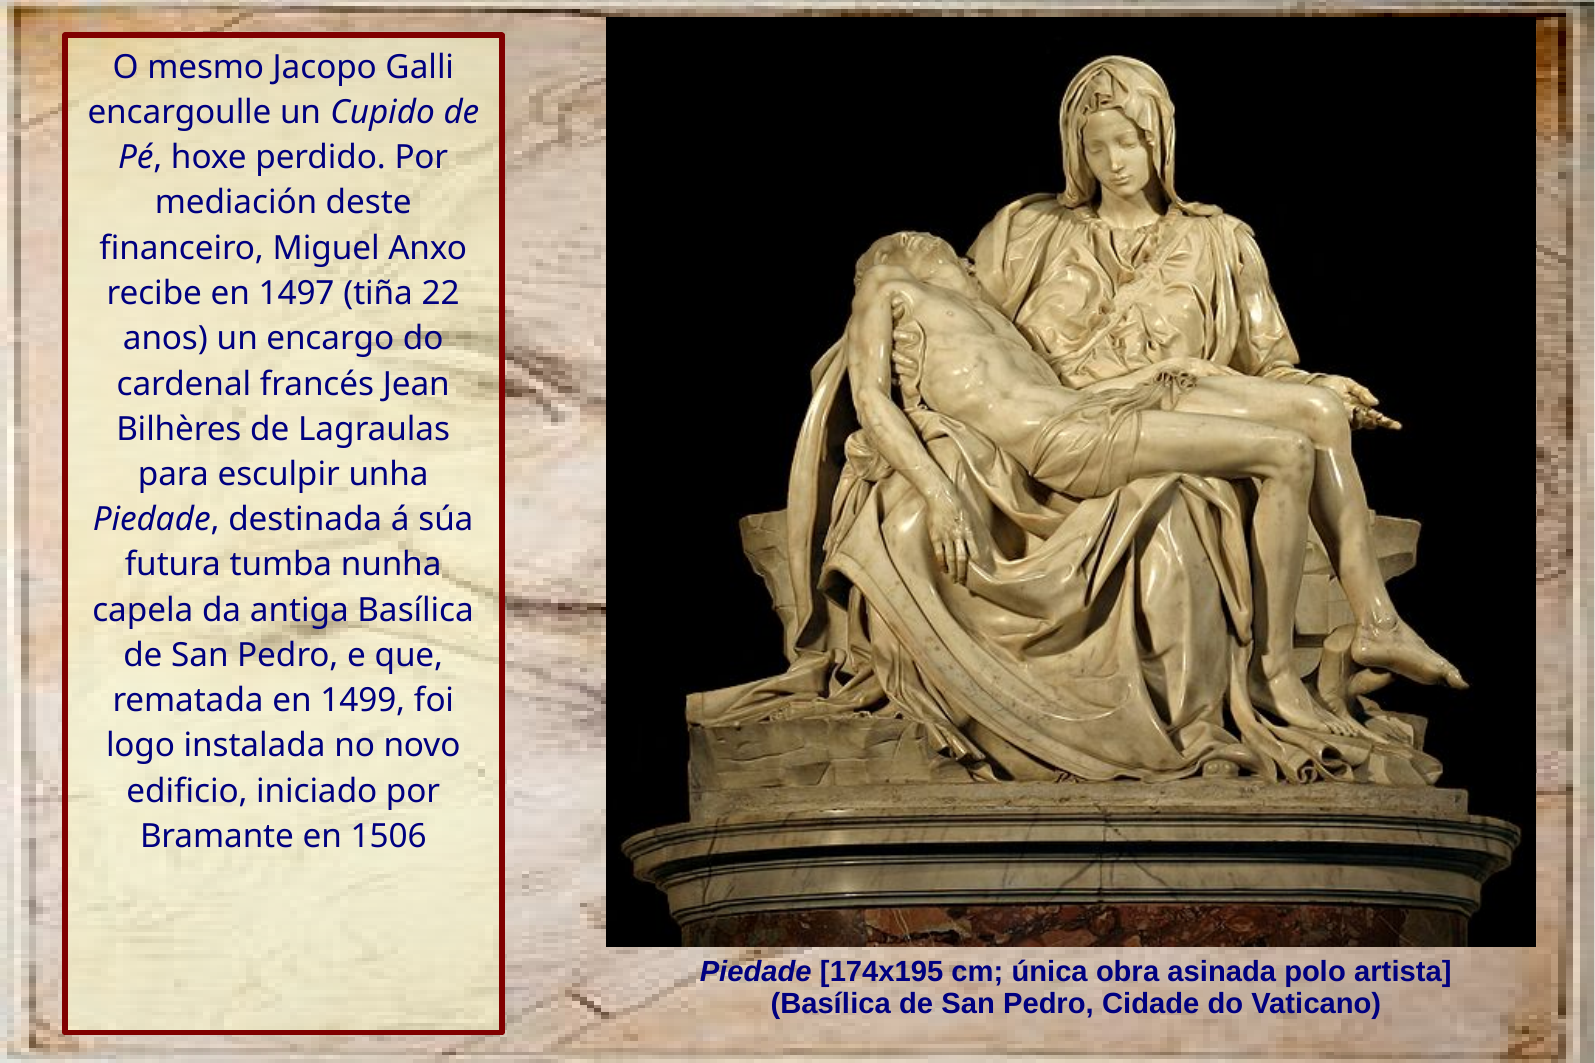

O mesmo Jacopo Galli encargoulle un Cupido de Pé, hoxe perdido. Por mediación deste financeiro, Miguel Anxo recibe en 1497 (tiña 22 anos) un encargo do cardenal francés Jean Bilhères de Lagraulas para esculpir unha Piedade, destinada á súa futura tumba nunha capela da antiga Basílica de San Pedro, e que, rematada en 1499, foi logo instalada no novo edificio, iniciado por Bramante en 1506
Piedade [174x195 cm; única obra asinada polo artista]
(Basílica de San Pedro, Cidade do Vaticano)